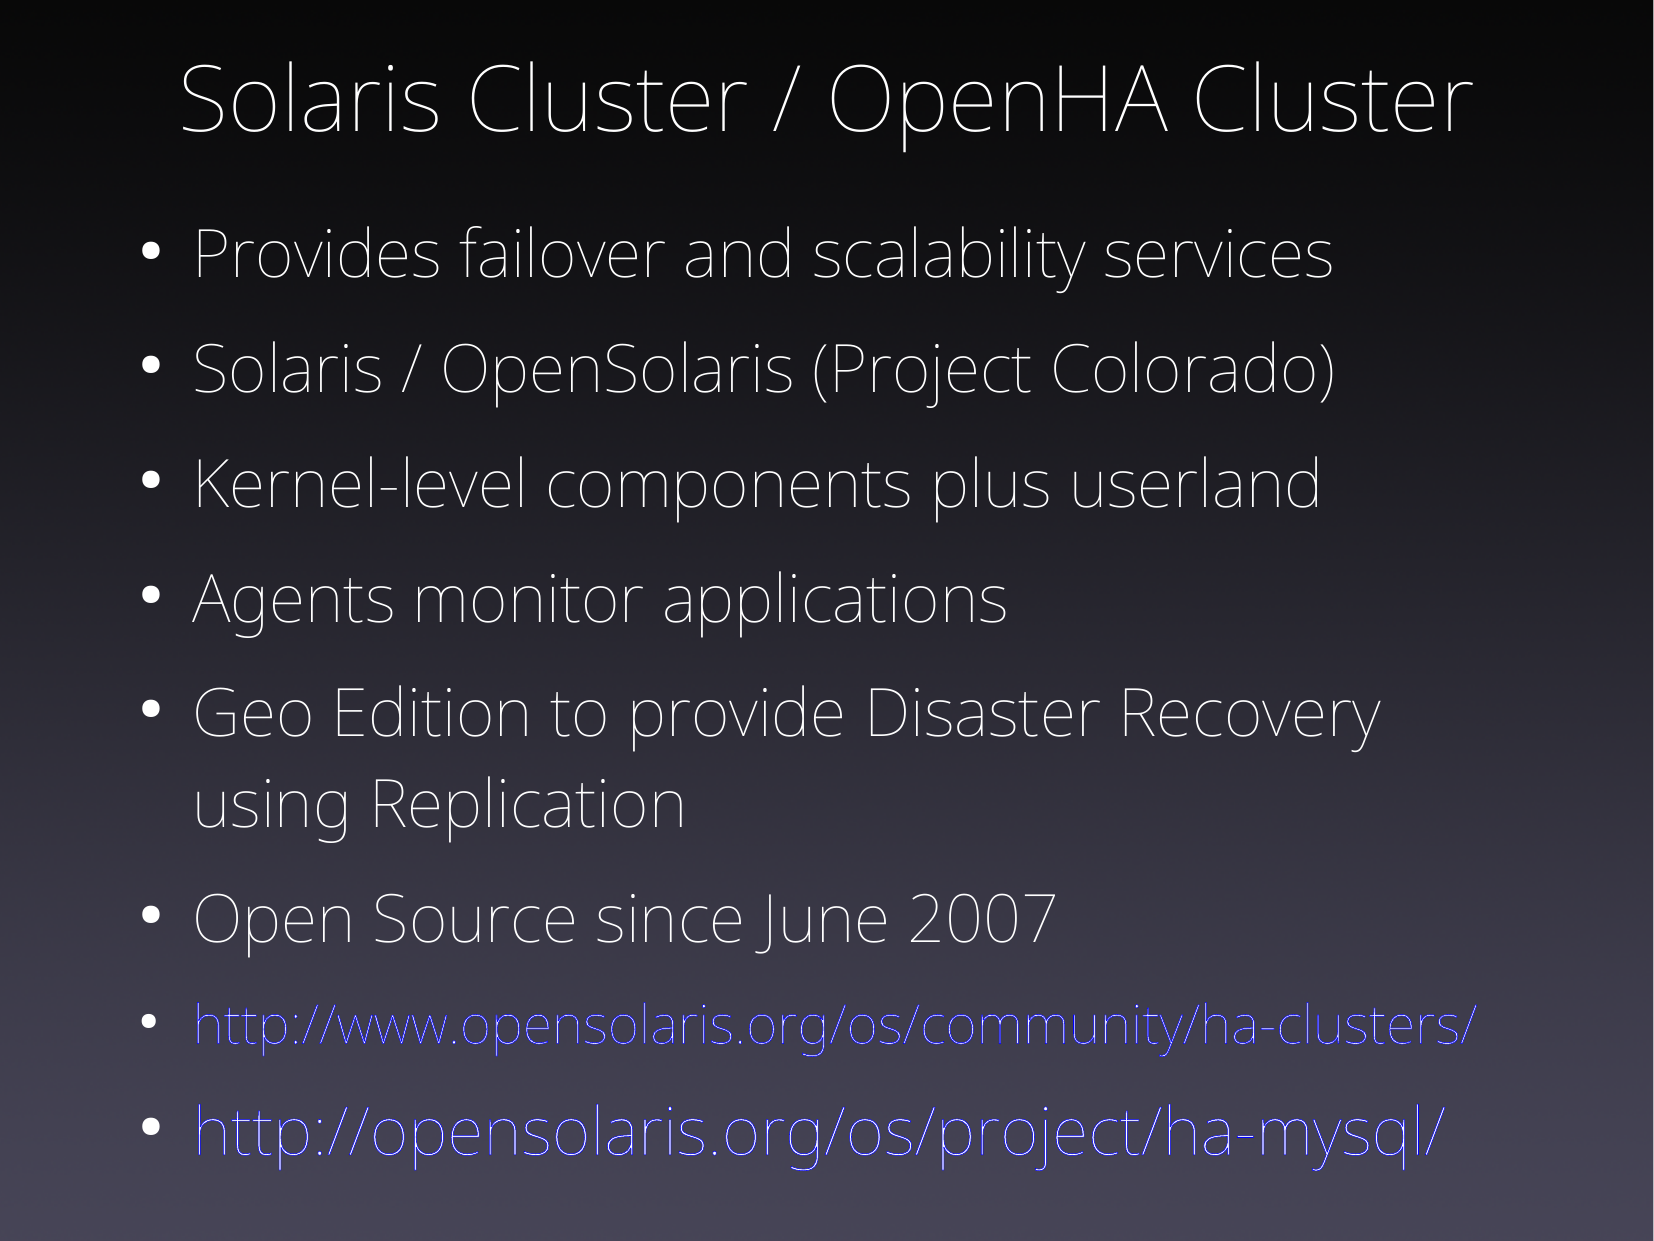

# Solaris Cluster / OpenHA Cluster
Provides failover and scalability services
Solaris / OpenSolaris (Project Colorado)
Kernel-level components plus userland
Agents monitor applications
Geo Edition to provide Disaster Recovery using Replication
Open Source since June 2007
http://www.opensolaris.org/os/community/ha-clusters/
http://opensolaris.org/os/project/ha-mysql/